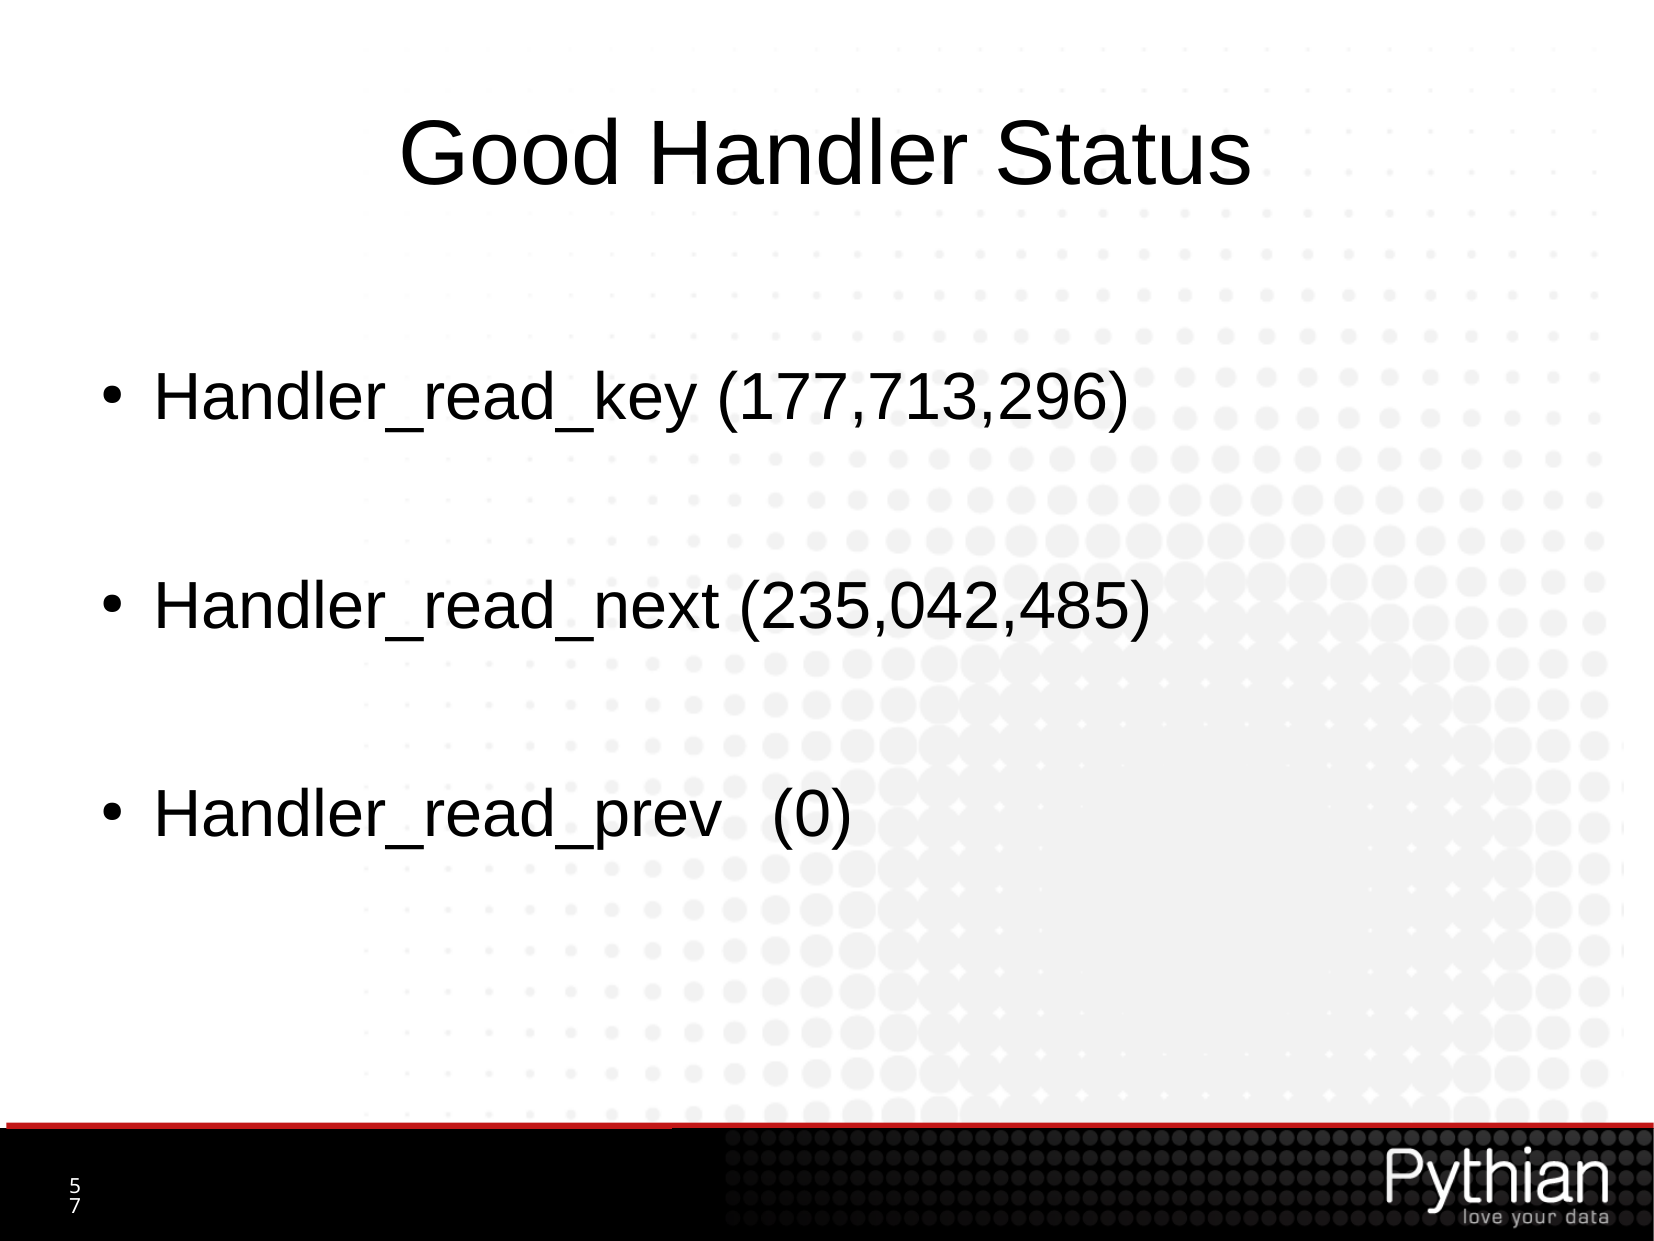

# Good Handler Status
Handler_read_key (177,713,296)
Handler_read_next (235,042,485)
Handler_read_prev	 (0)